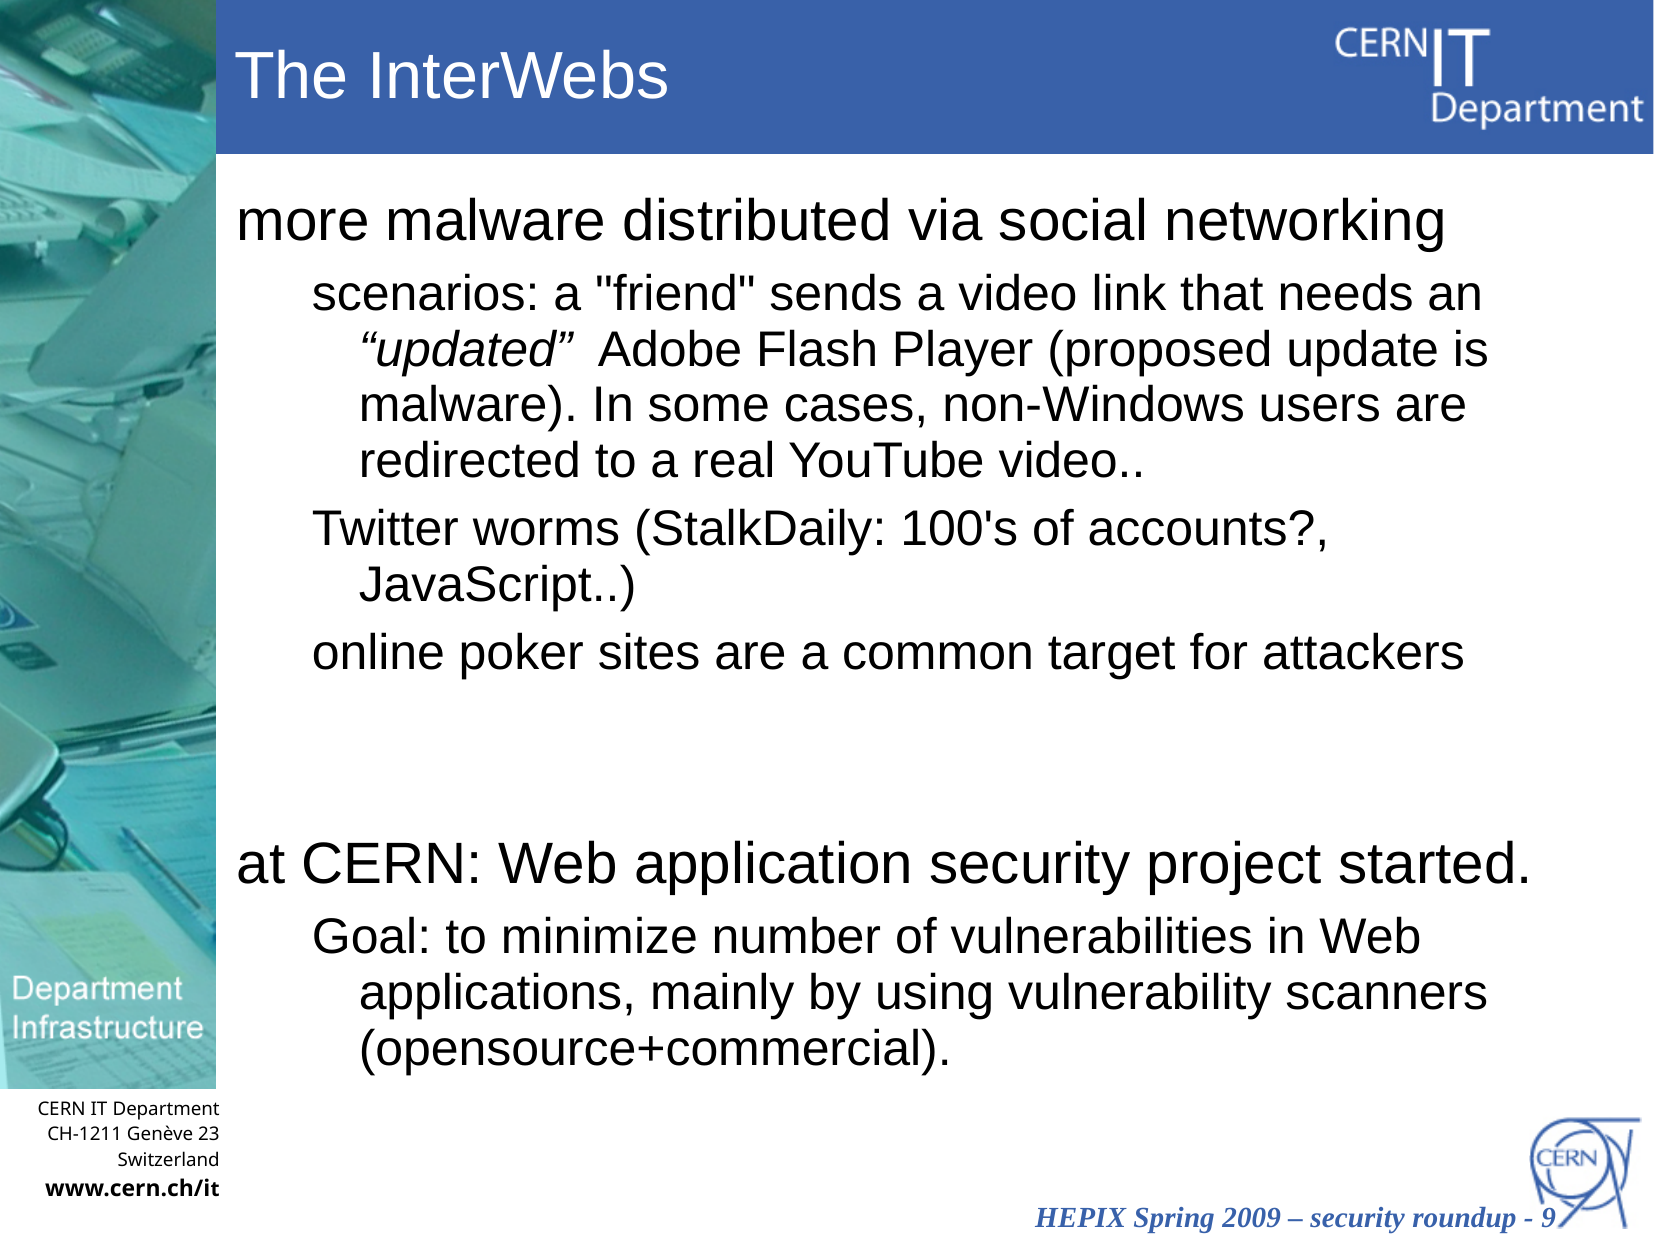

# The InterWebs
more malware distributed via social networking
scenarios: a "friend" sends a video link that needs an “updated” Adobe Flash Player (proposed update is malware). In some cases, non-Windows users are redirected to a real YouTube video..
Twitter worms (StalkDaily: 100's of accounts?, JavaScript..)
online poker sites are a common target for attackers
at CERN: Web application security project started.
Goal: to minimize number of vulnerabilities in Web applications, mainly by using vulnerability scanners (opensource+commercial).